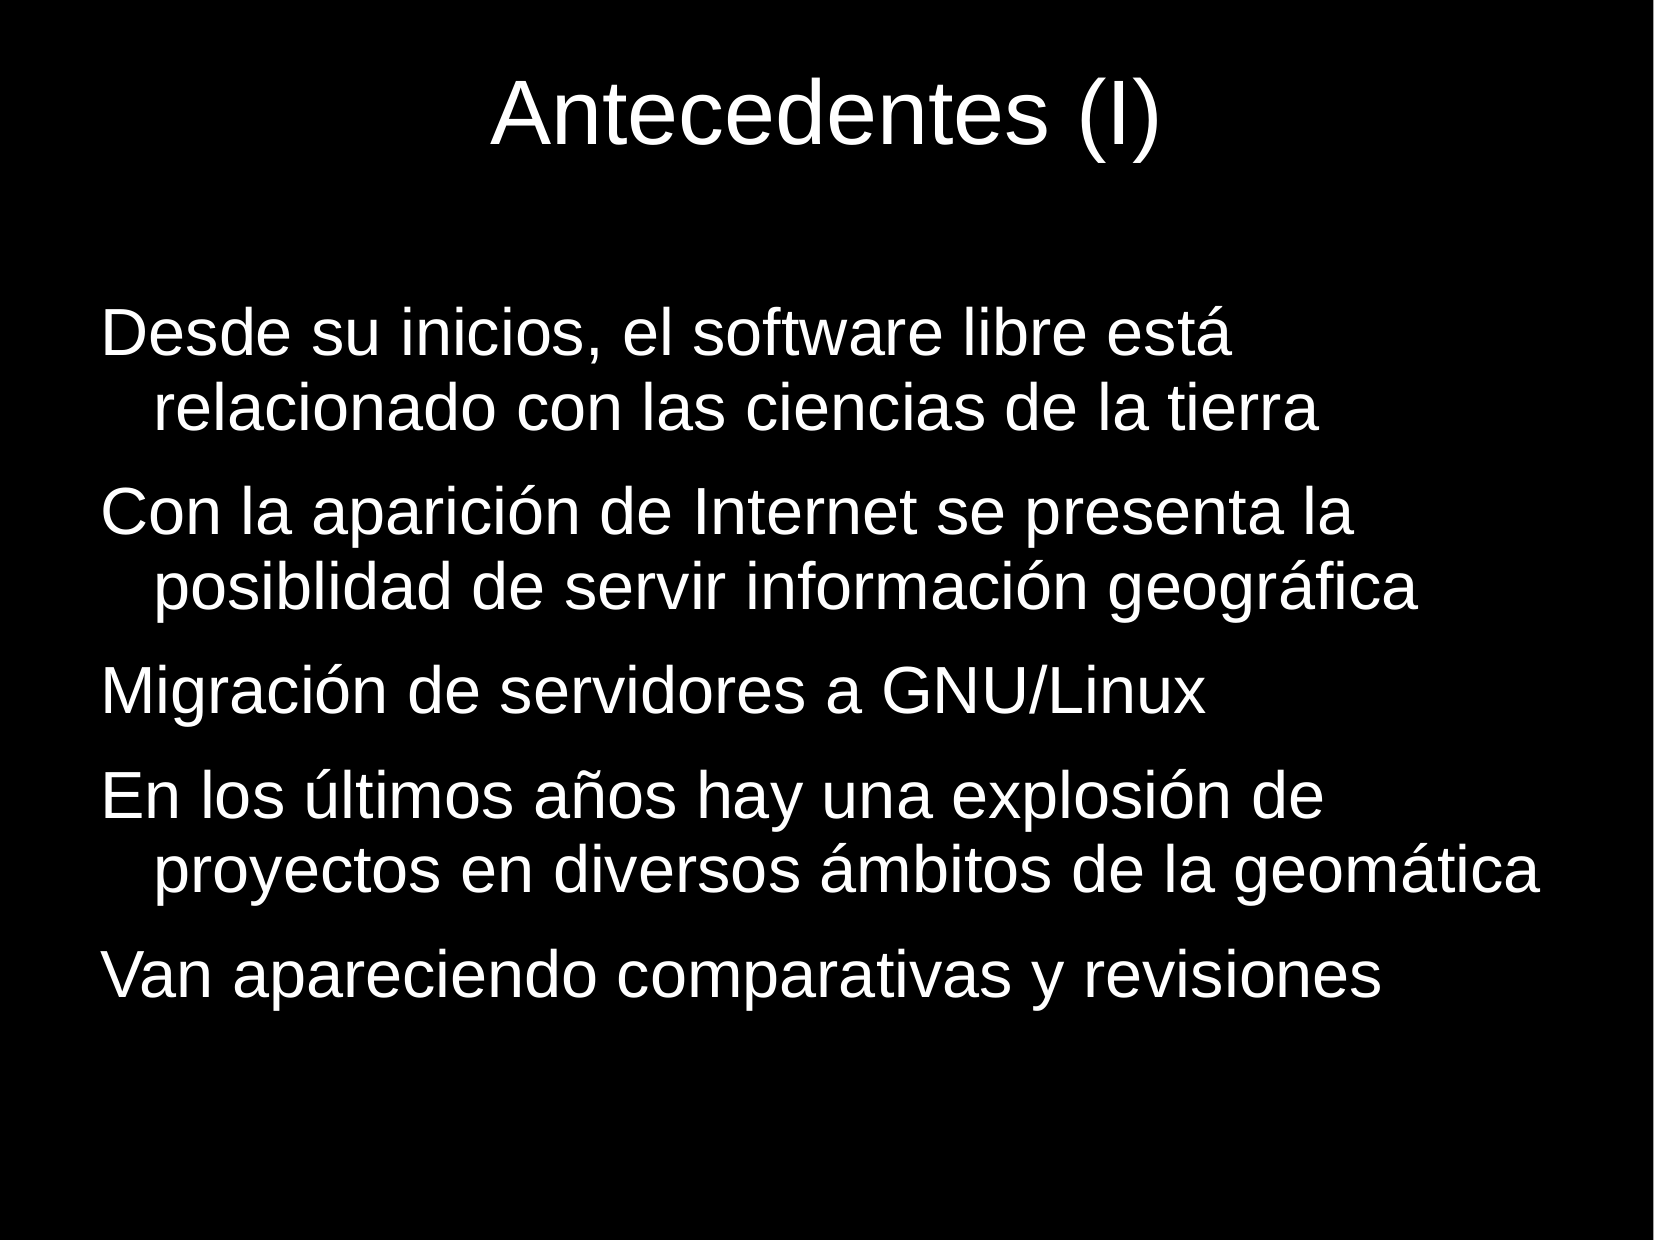

# Antecedentes (I)
Desde su inicios, el software libre está relacionado con las ciencias de la tierra
Con la aparición de Internet se presenta la posiblidad de servir información geográfica
Migración de servidores a GNU/Linux
En los últimos años hay una explosión de proyectos en diversos ámbitos de la geomática
Van apareciendo comparativas y revisiones